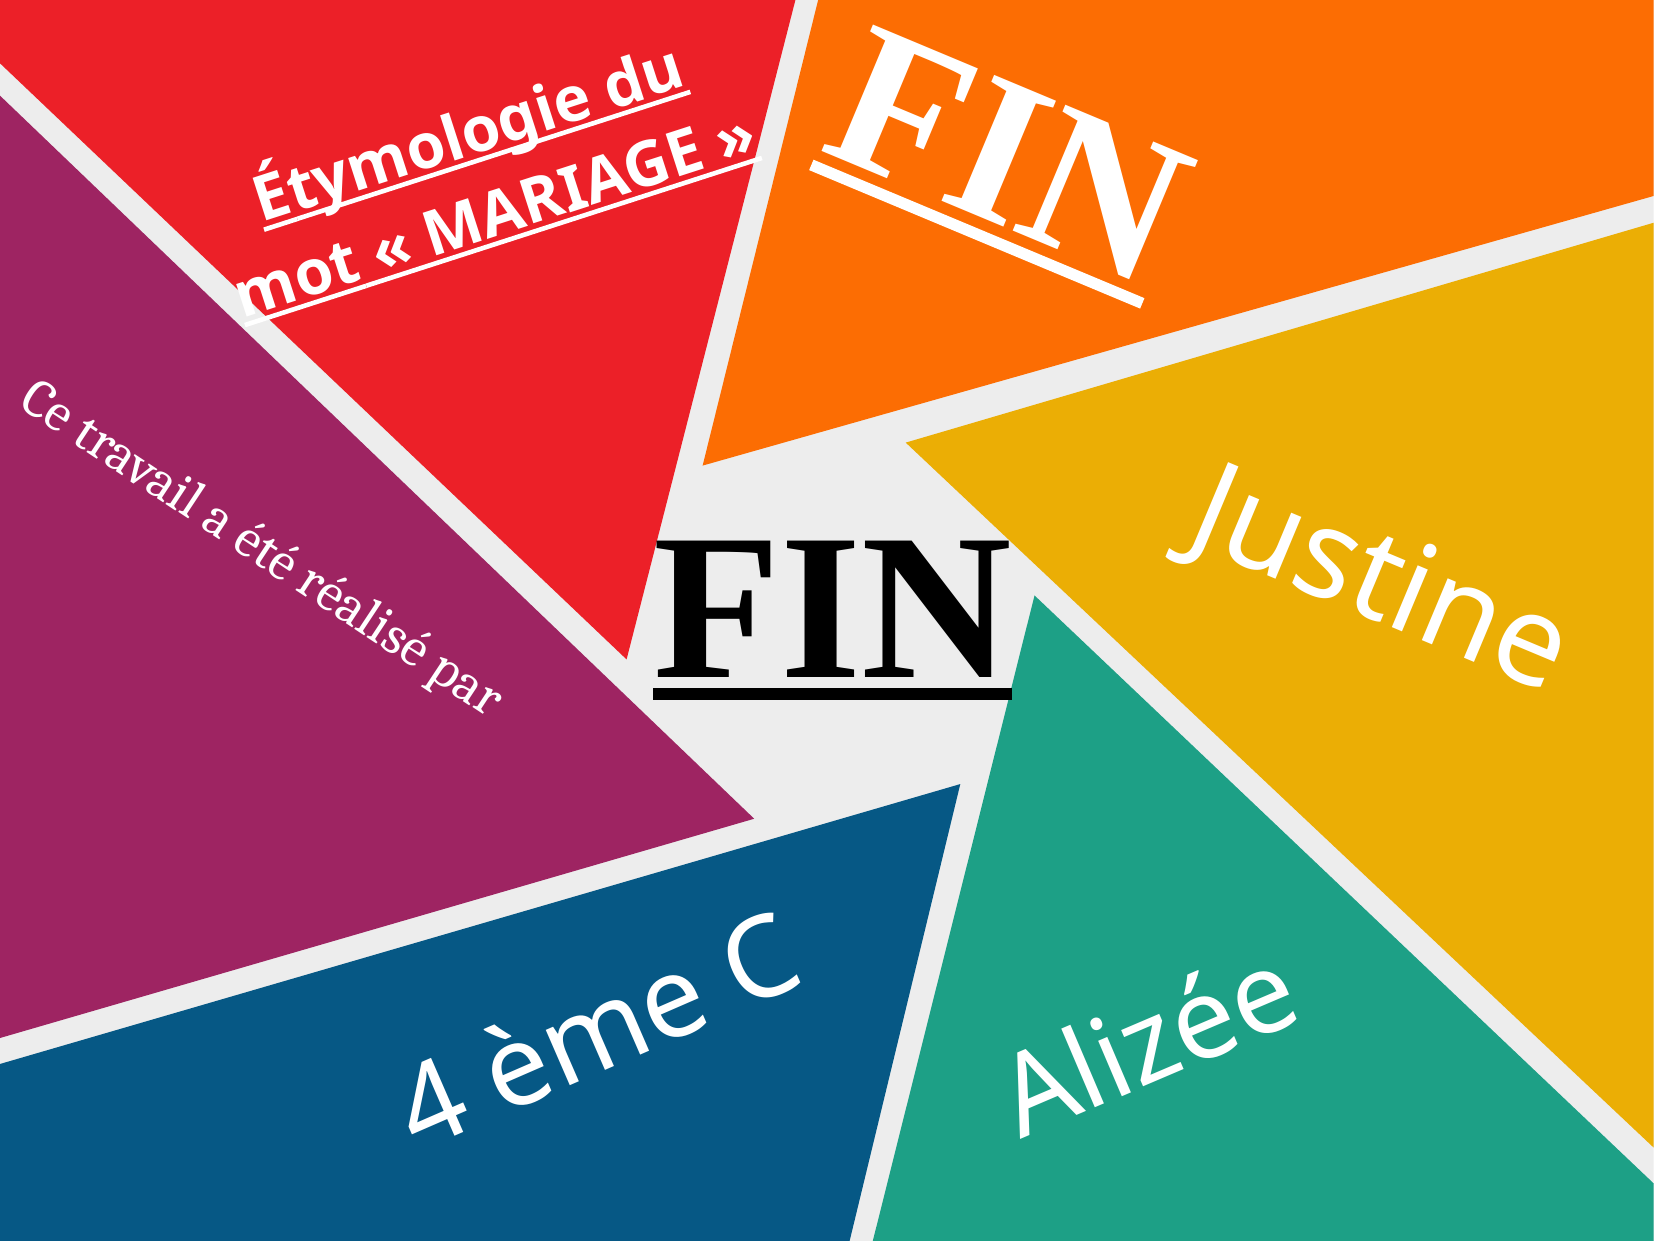

FIN
Étymologie du mot « MARIAGE »
Justine
FIN
Ce travail a été réalisé par
4 ème C
Alizée